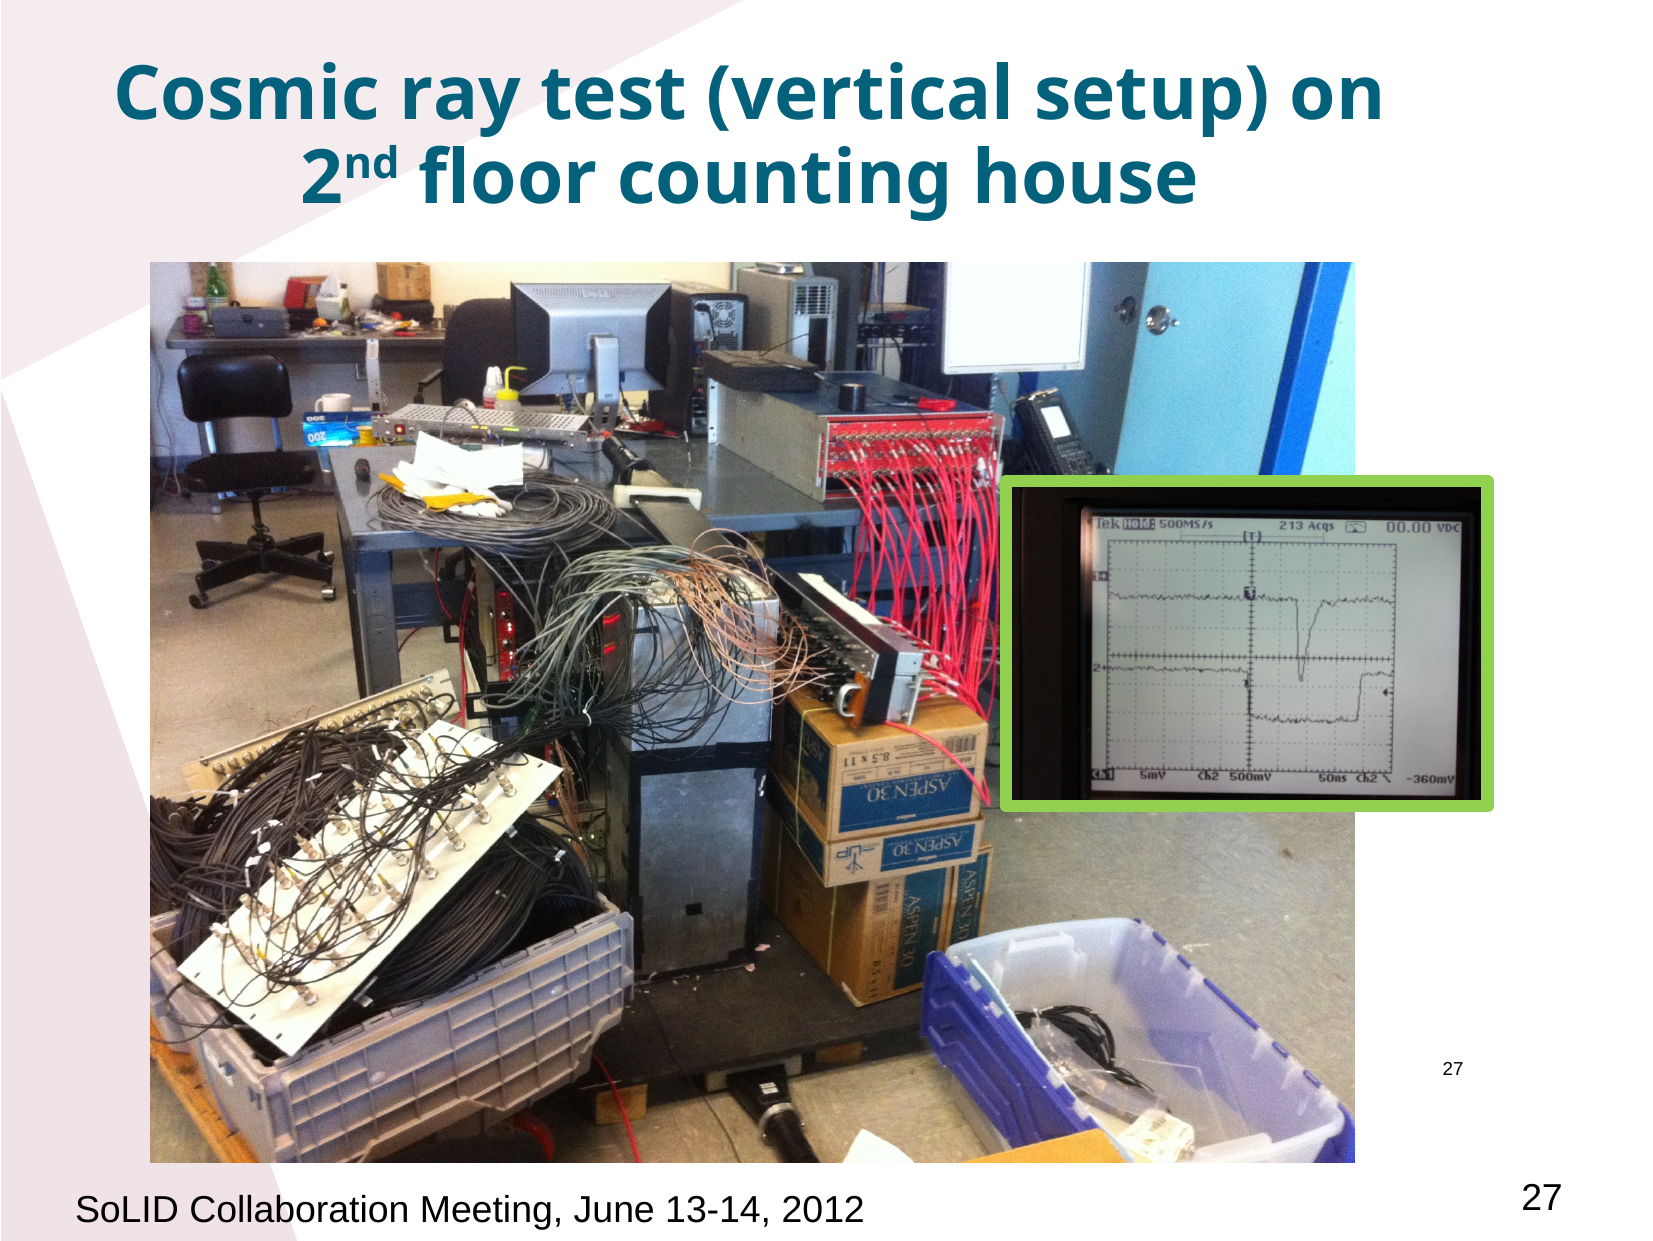

Cosmic ray test (vertical setup) on 2nd floor counting house
#
Jin Huang, Zhiwen Zhao
SoLID Collaboration Meeting
27